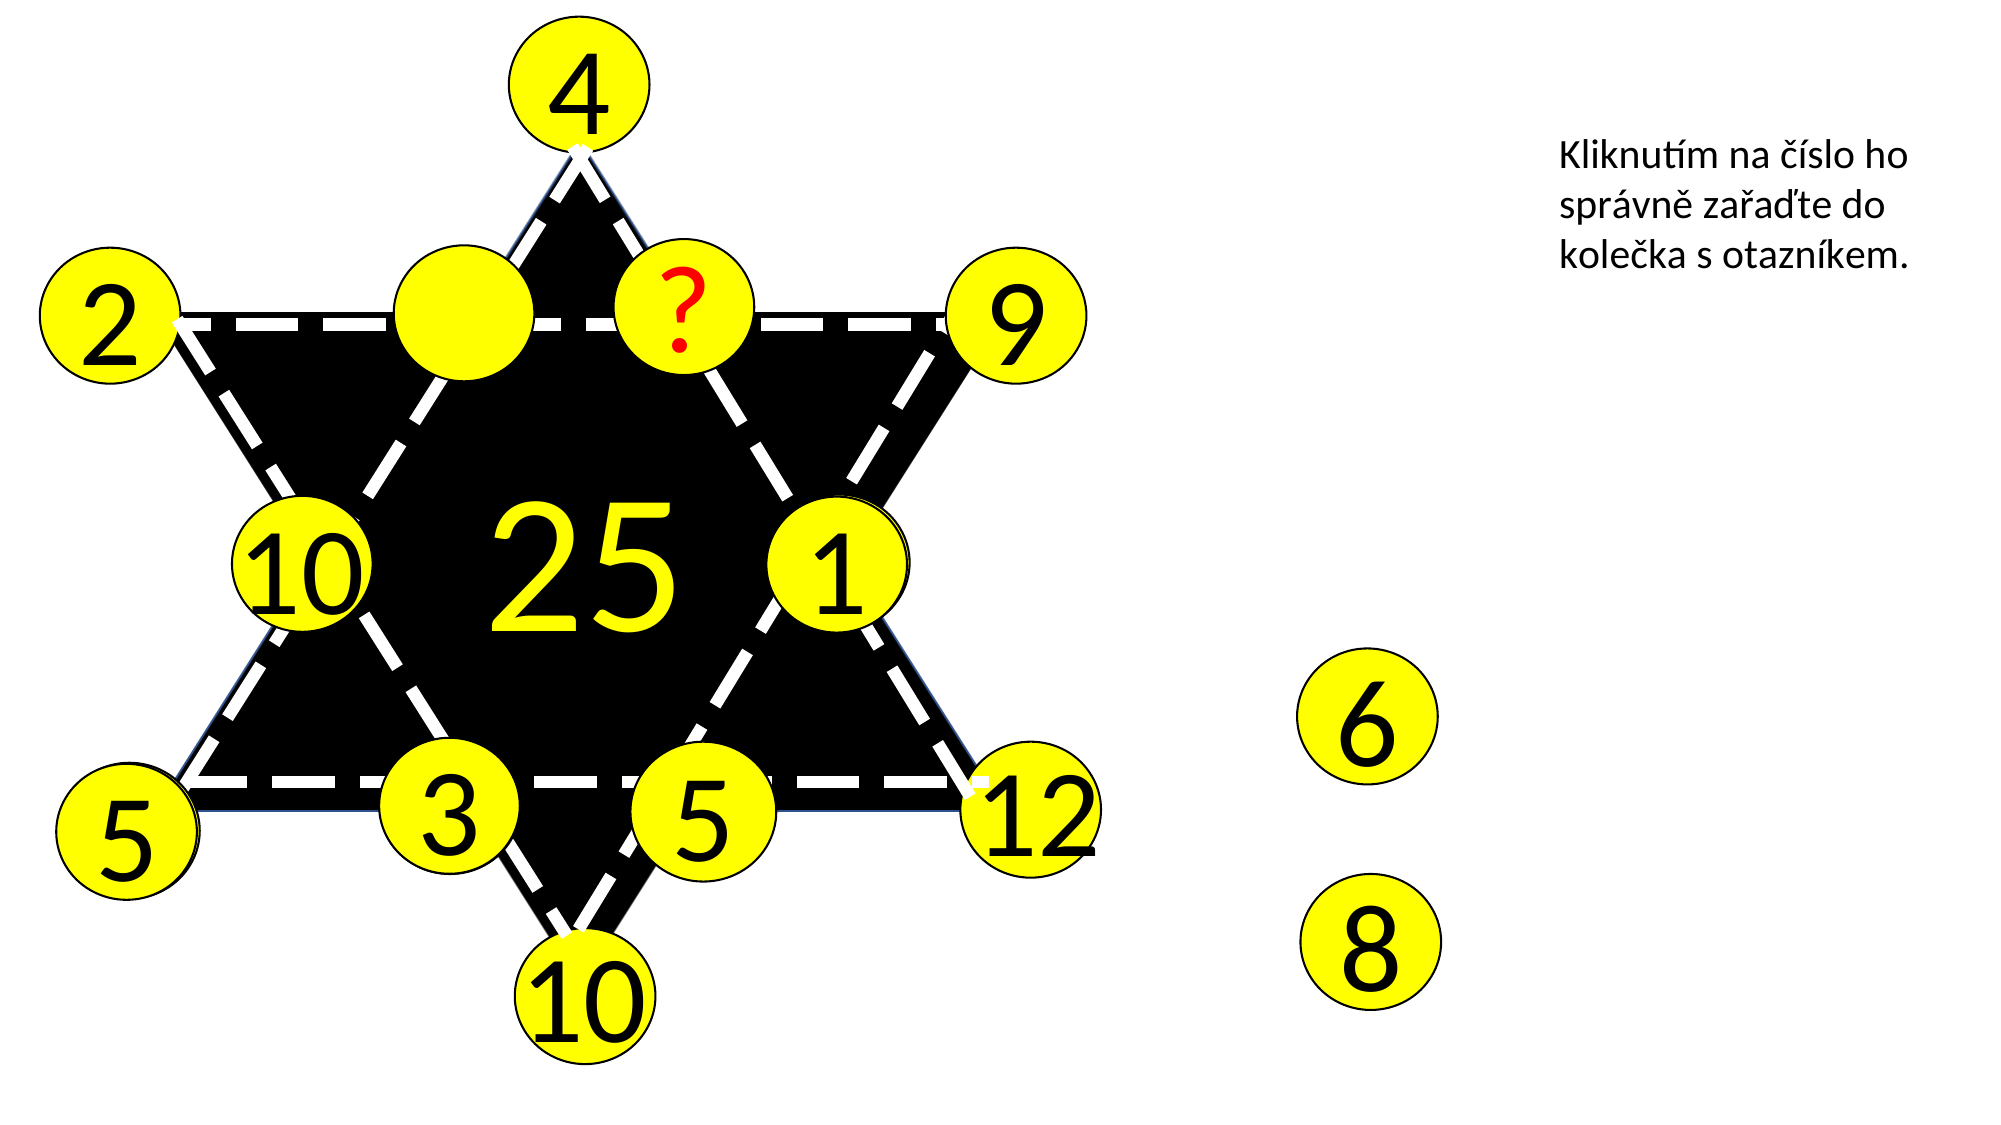

4
Kliknutím na číslo ho
správně zařaďte do
kolečka s otazníkem.
?
2
9
25
10
?
1
6
12
3
?
5
?
5
8
10